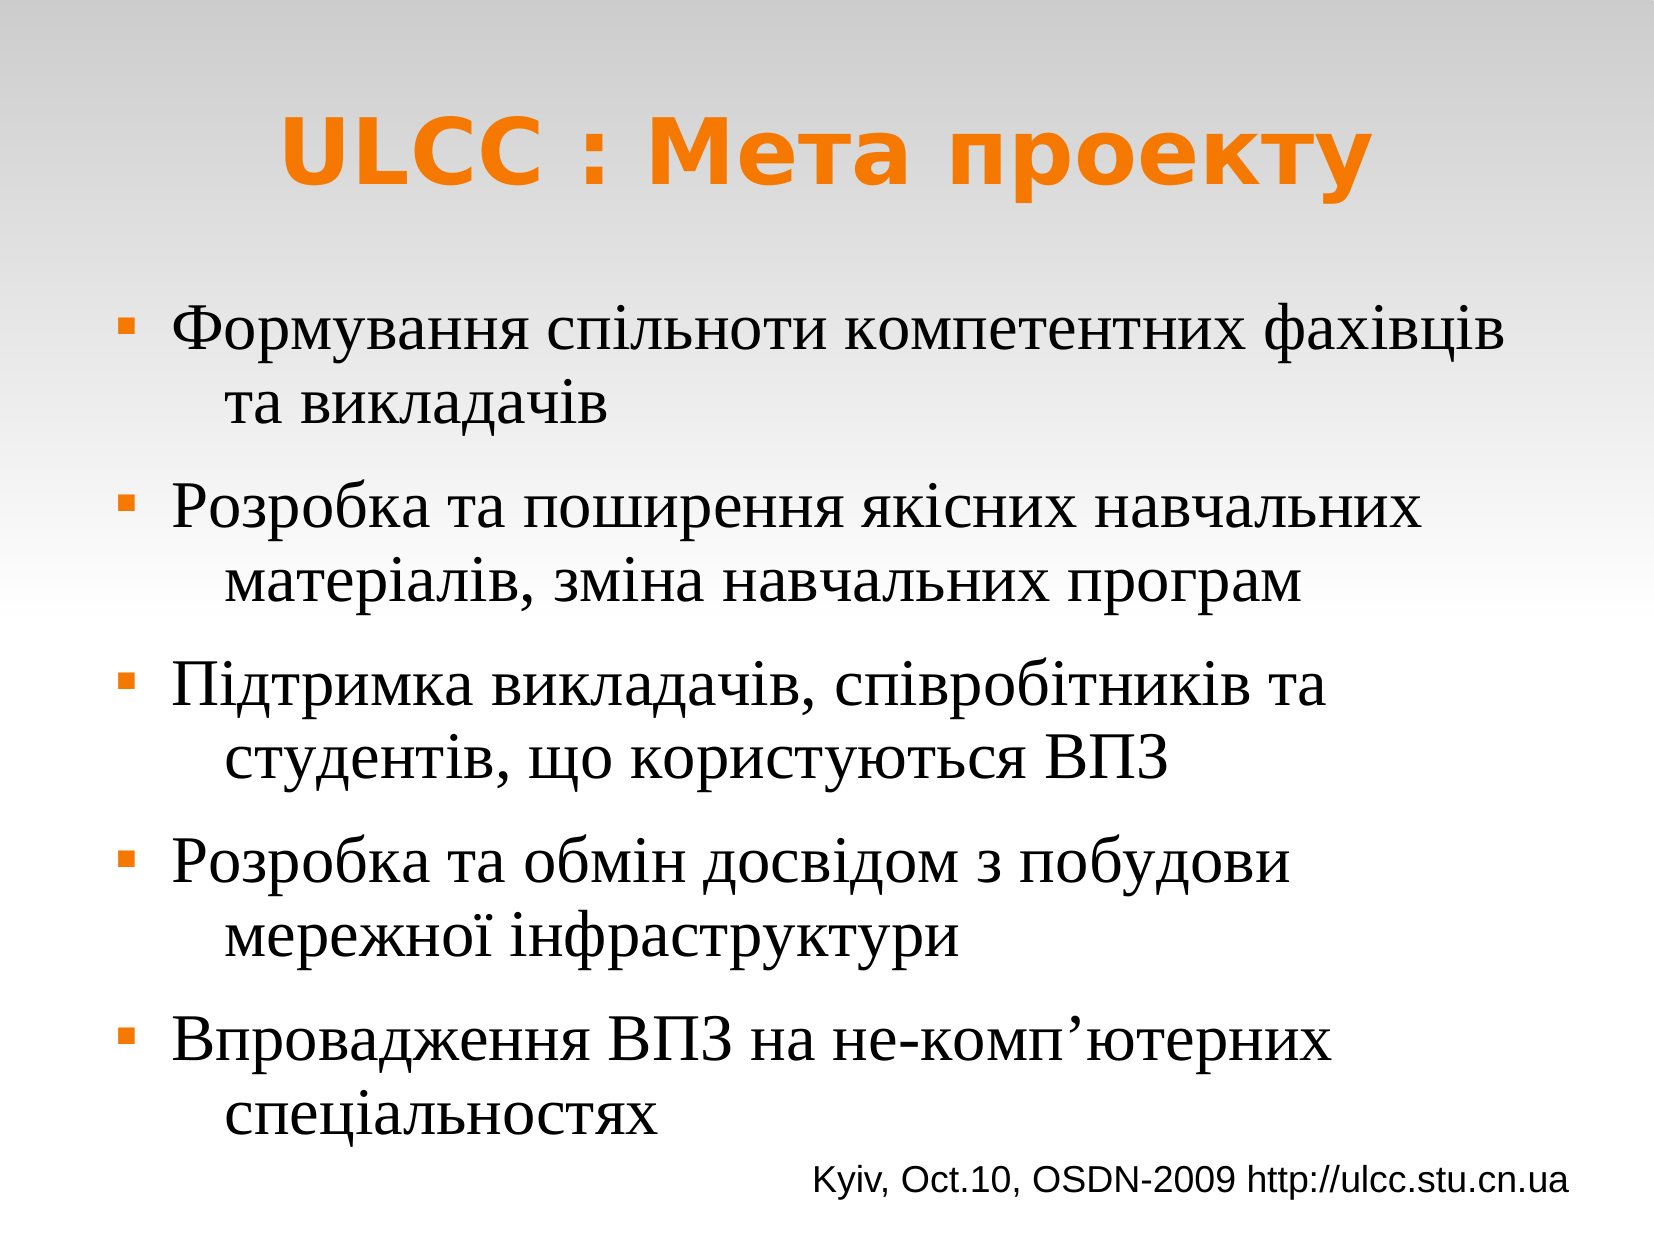

# ULCC : Мета проекту
Формування спільноти компетентних фахівців та викладачів
Розробка та поширення якісних навчальних матеріалів, зміна навчальних програм
Підтримка викладачів, співробітників та студентів, що користуються ВПЗ
Розробка та обмін досвідом з побудови мережної інфраструктури
Впровадження ВПЗ на не-комп’ютерних спеціальностях
Kyiv, Oct.10, OSDN-2009 http://ulcc.stu.cn.ua